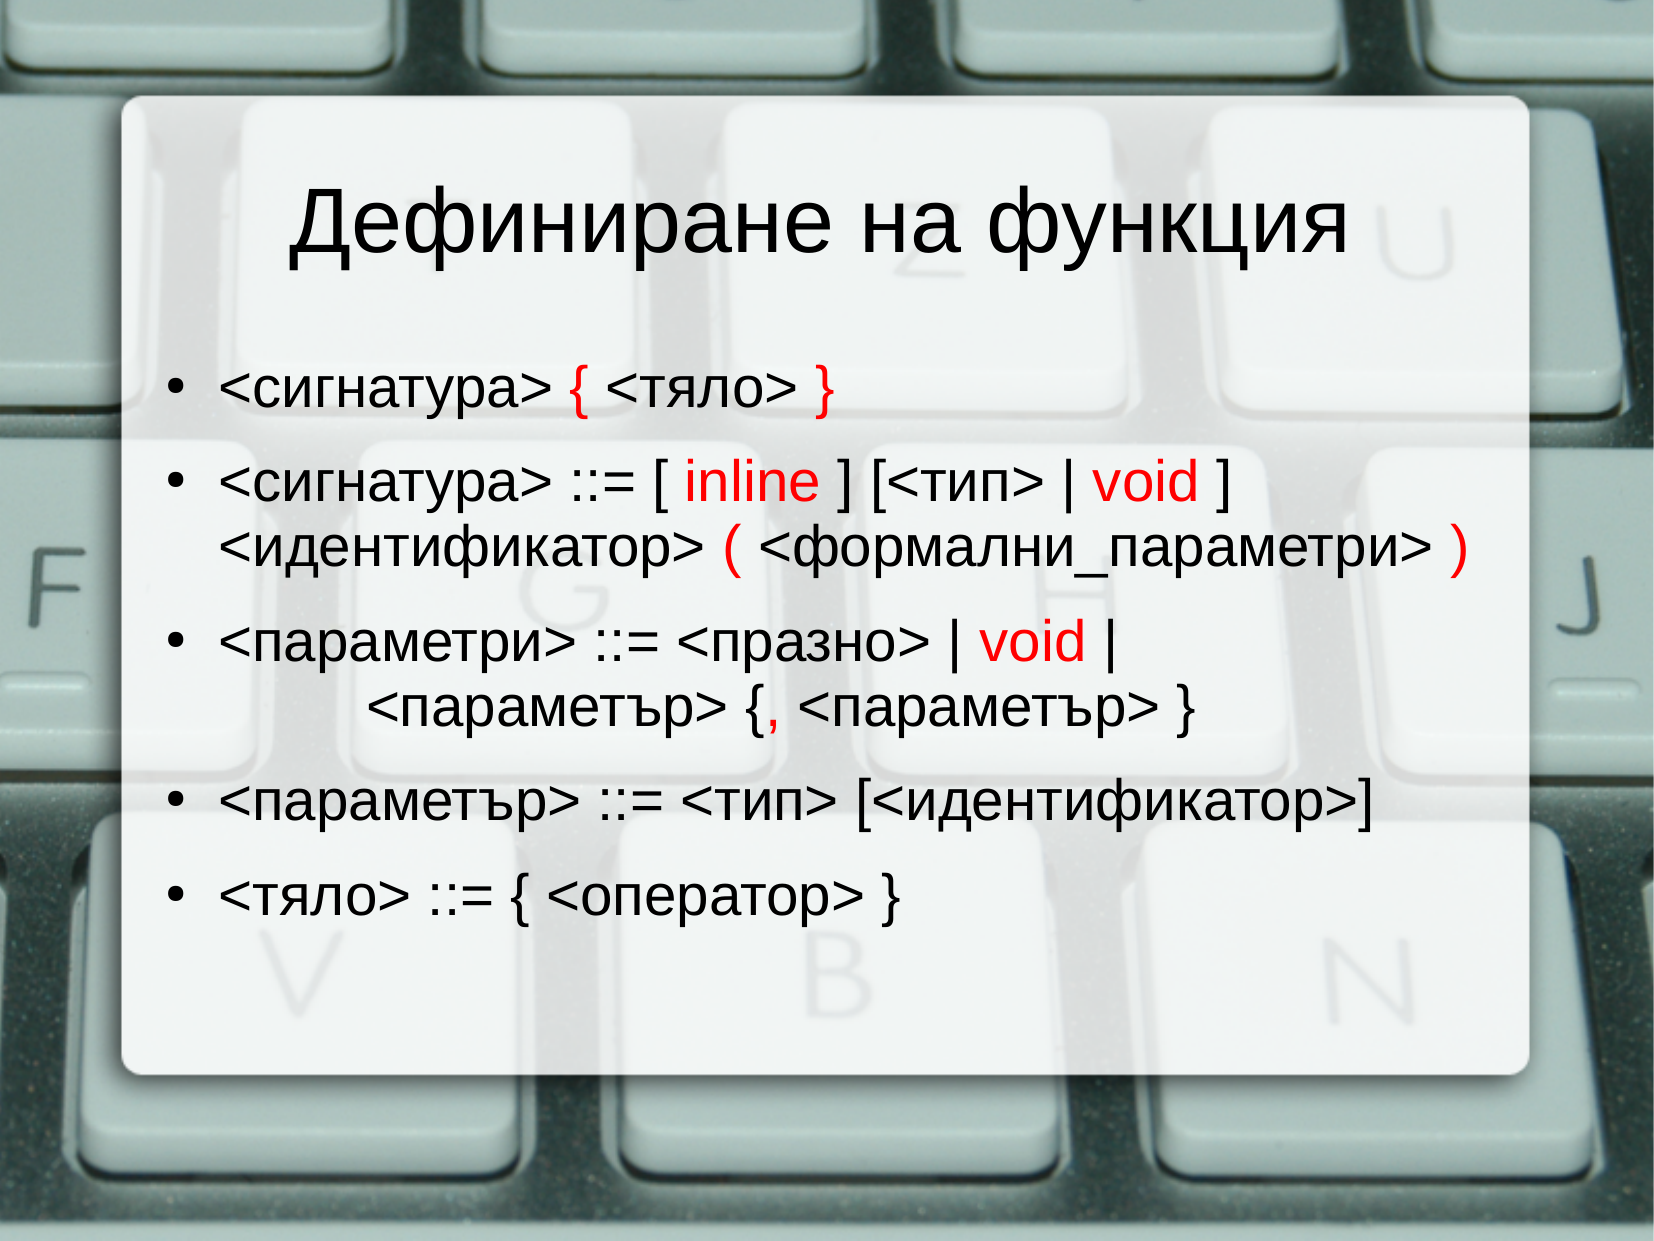

# Дефиниране на функция
<сигнатура> { <тяло> }
<сигнатура> ::= [ inline ] [<тип> | void ]
<идентификатор> ( <формални_параметри> )
<параметри> ::= <празно> | void |
		<параметър> {, <параметър> }
<параметър> ::= <тип> [<идентификатор>]
<тяло> ::= { <оператор> }